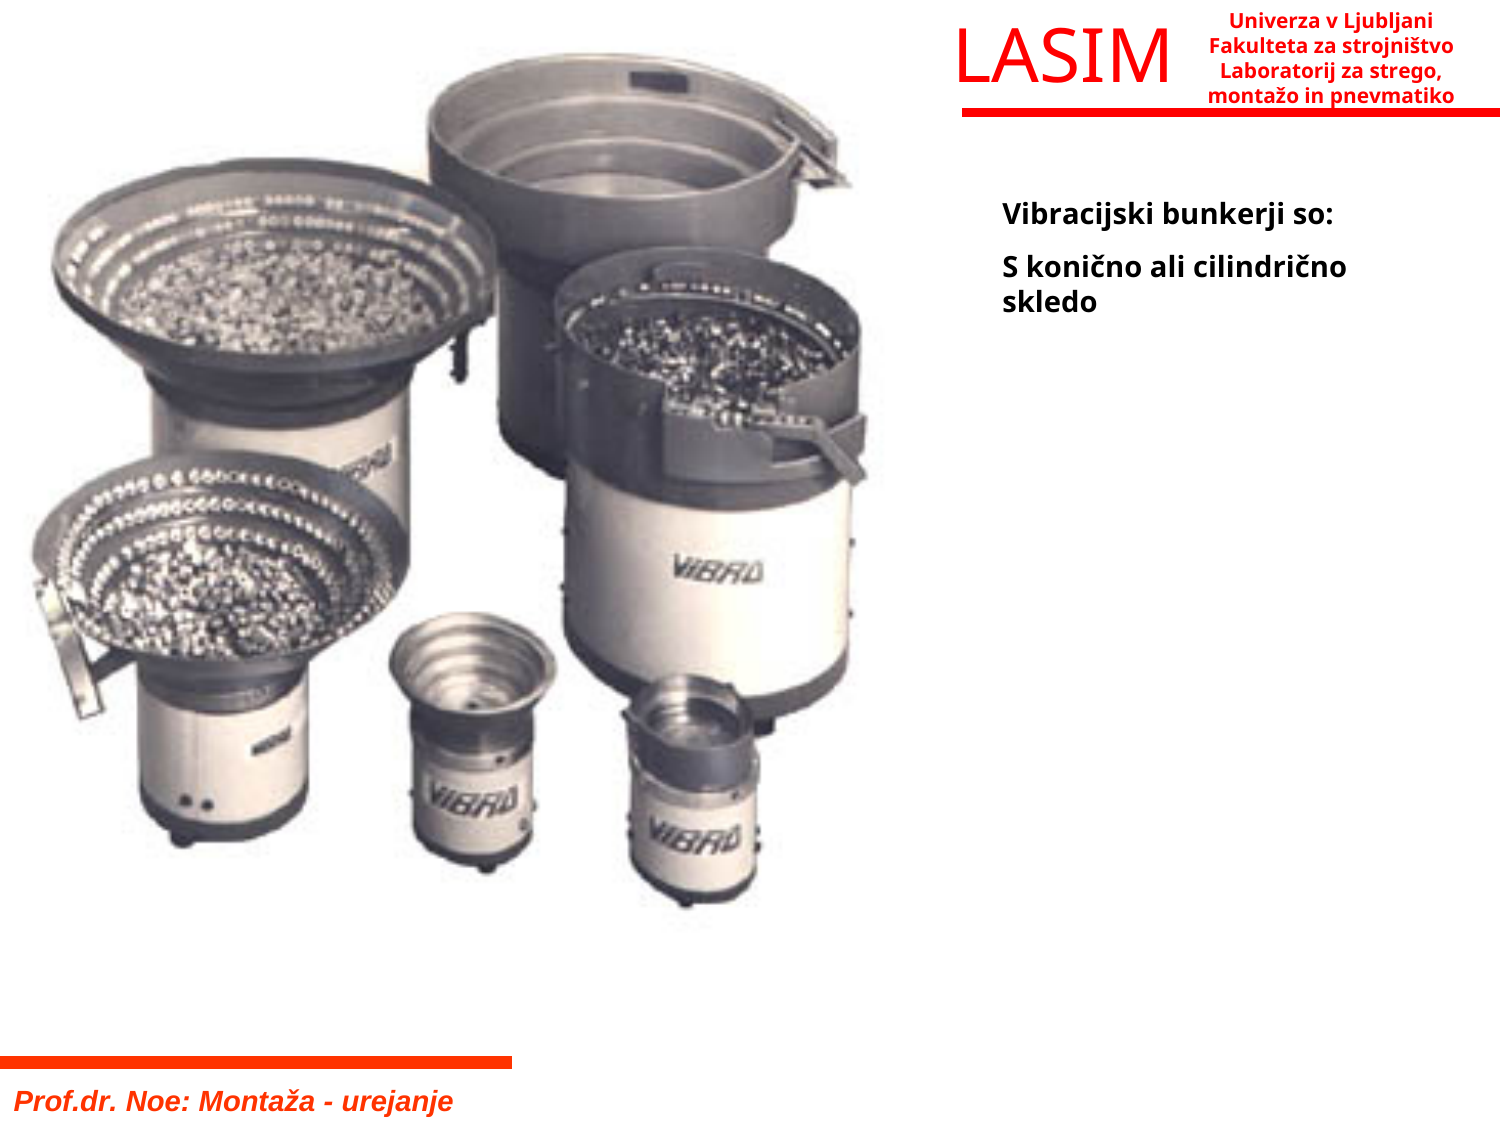

LASIM
Univerza v Ljubljani
Fakulteta za strojništvo
Laboratorij za strego, montažo in pnevmatiko
Vibracijski bunkerji so:
S konično ali cilindrično skledo
Prof.dr. Noe: Montaža - urejanje